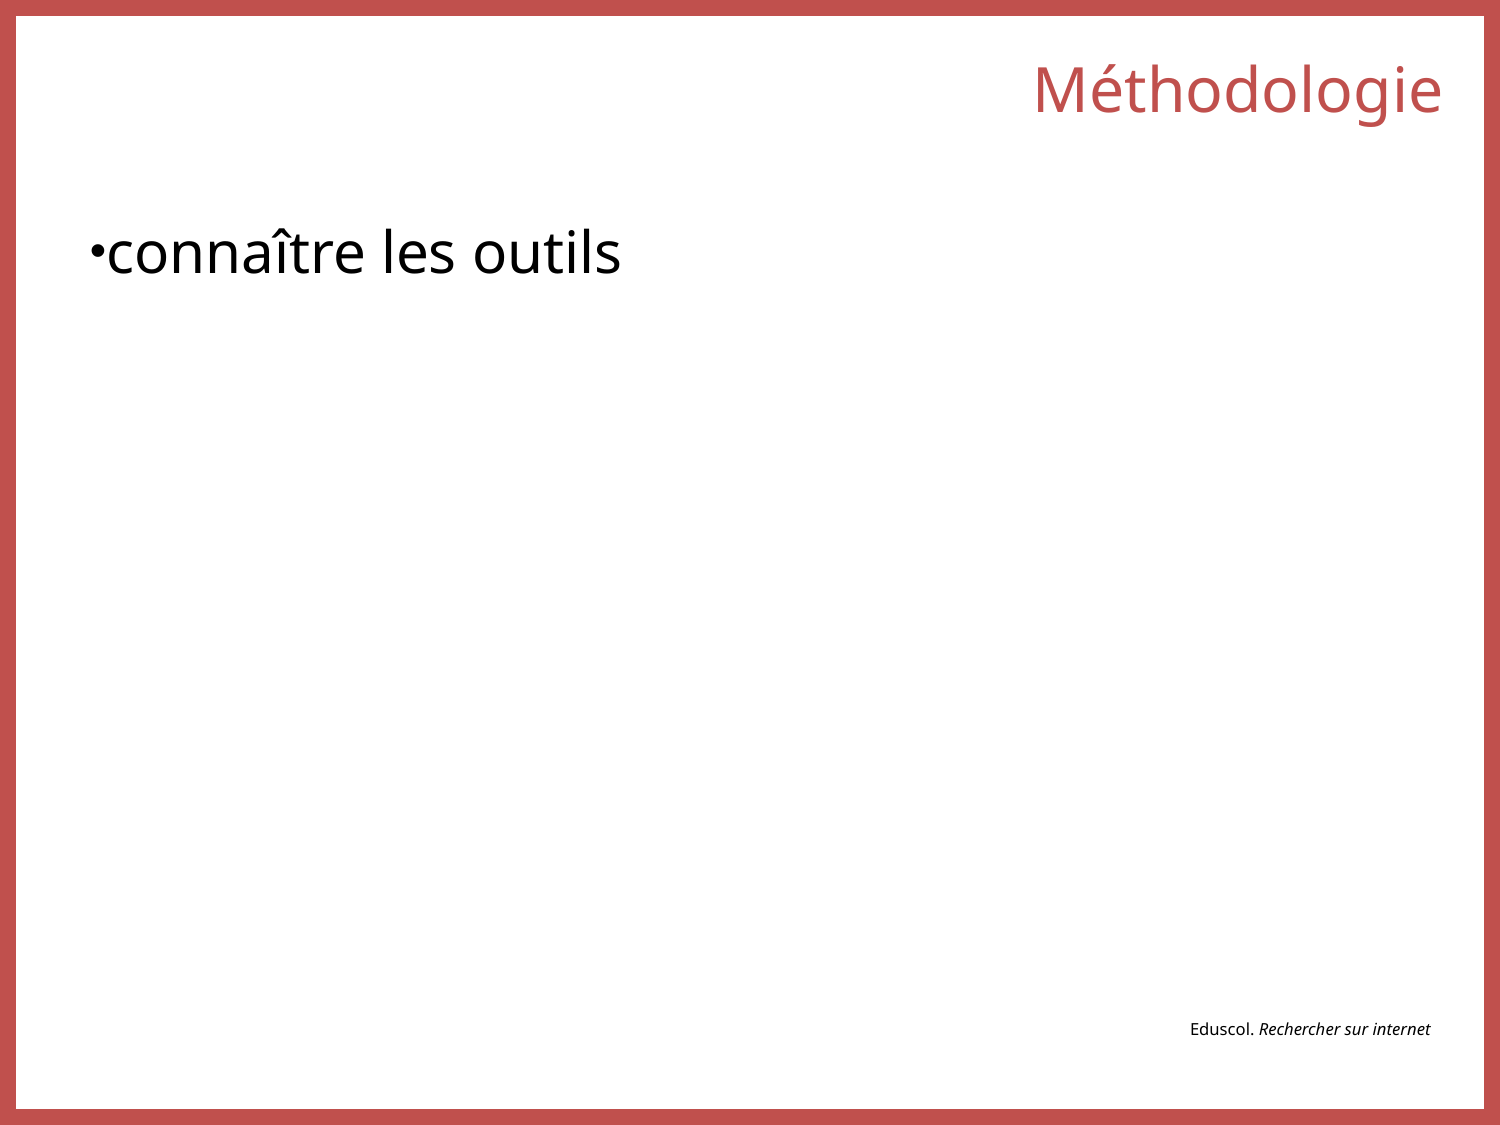

Méthodologie
connaître les outils
Eduscol. Rechercher sur internet